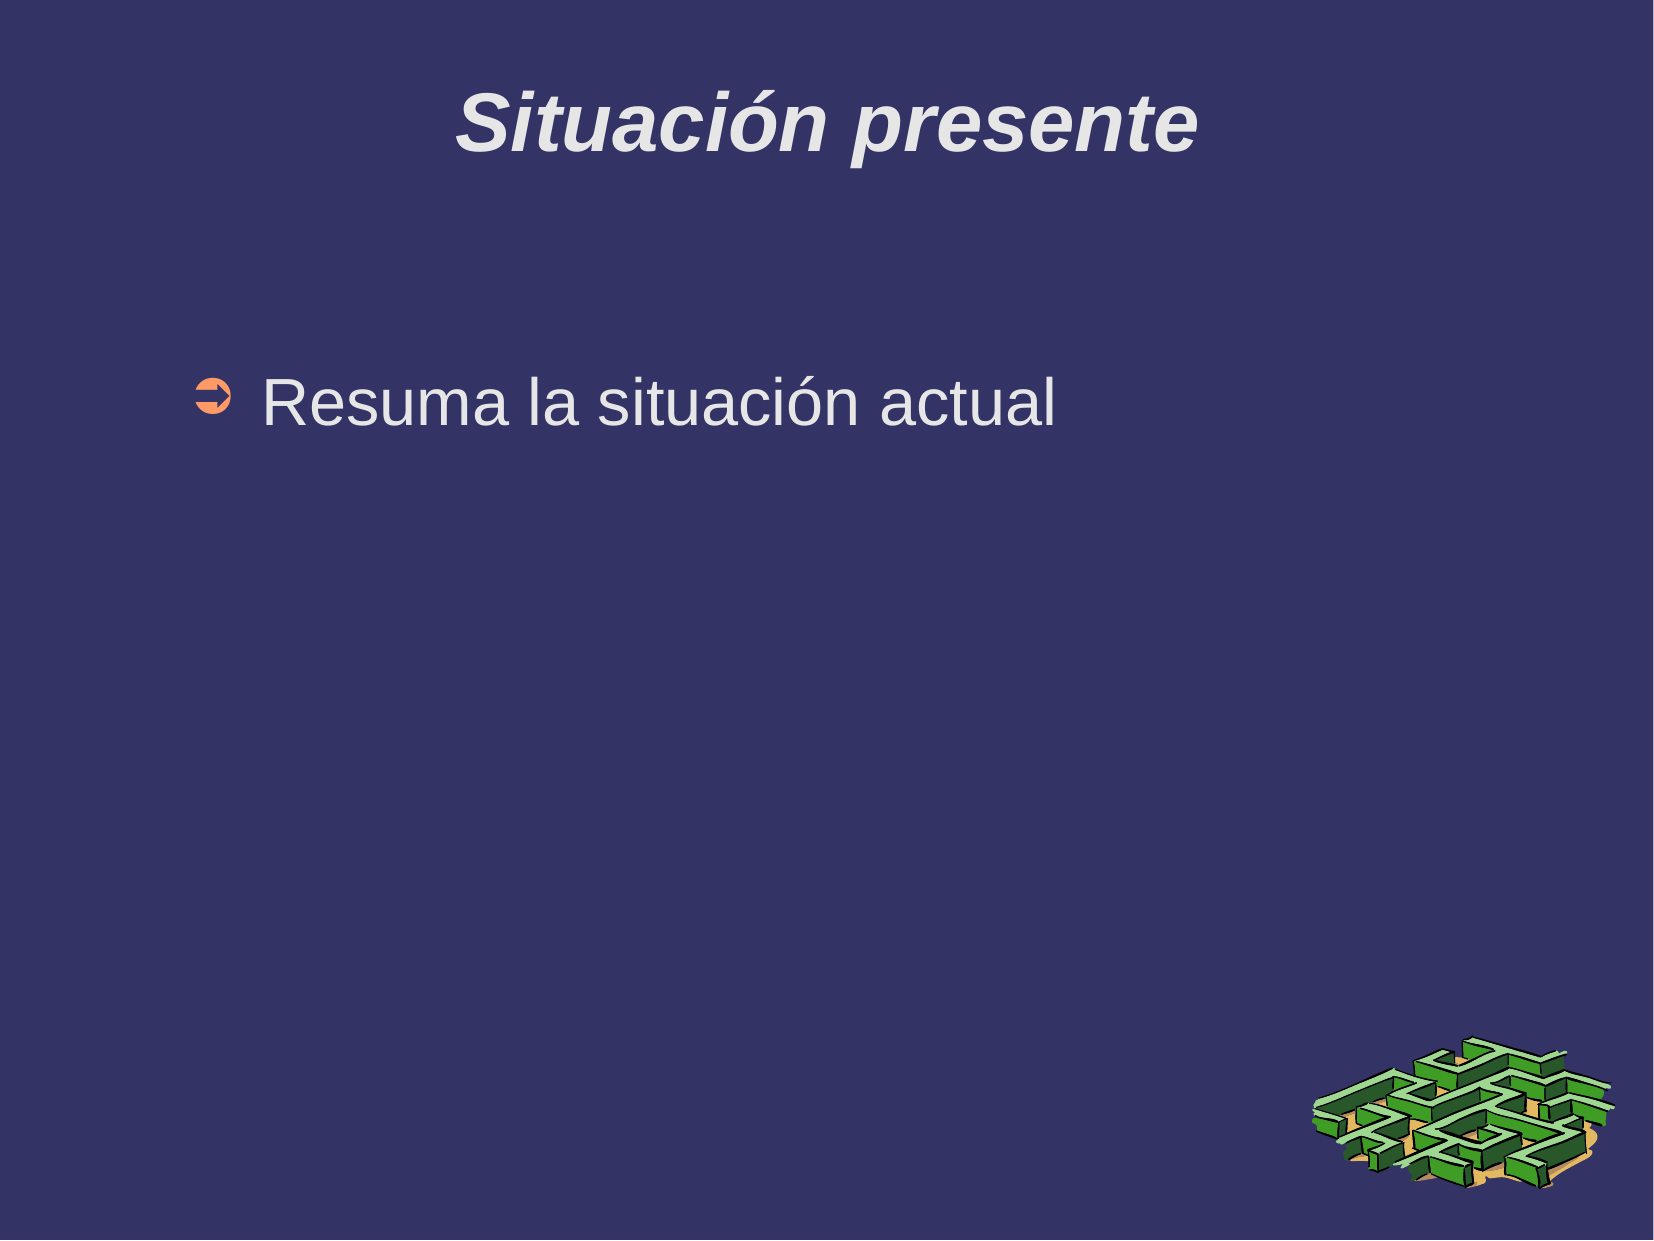

# Situación presente
Resuma la situación actual